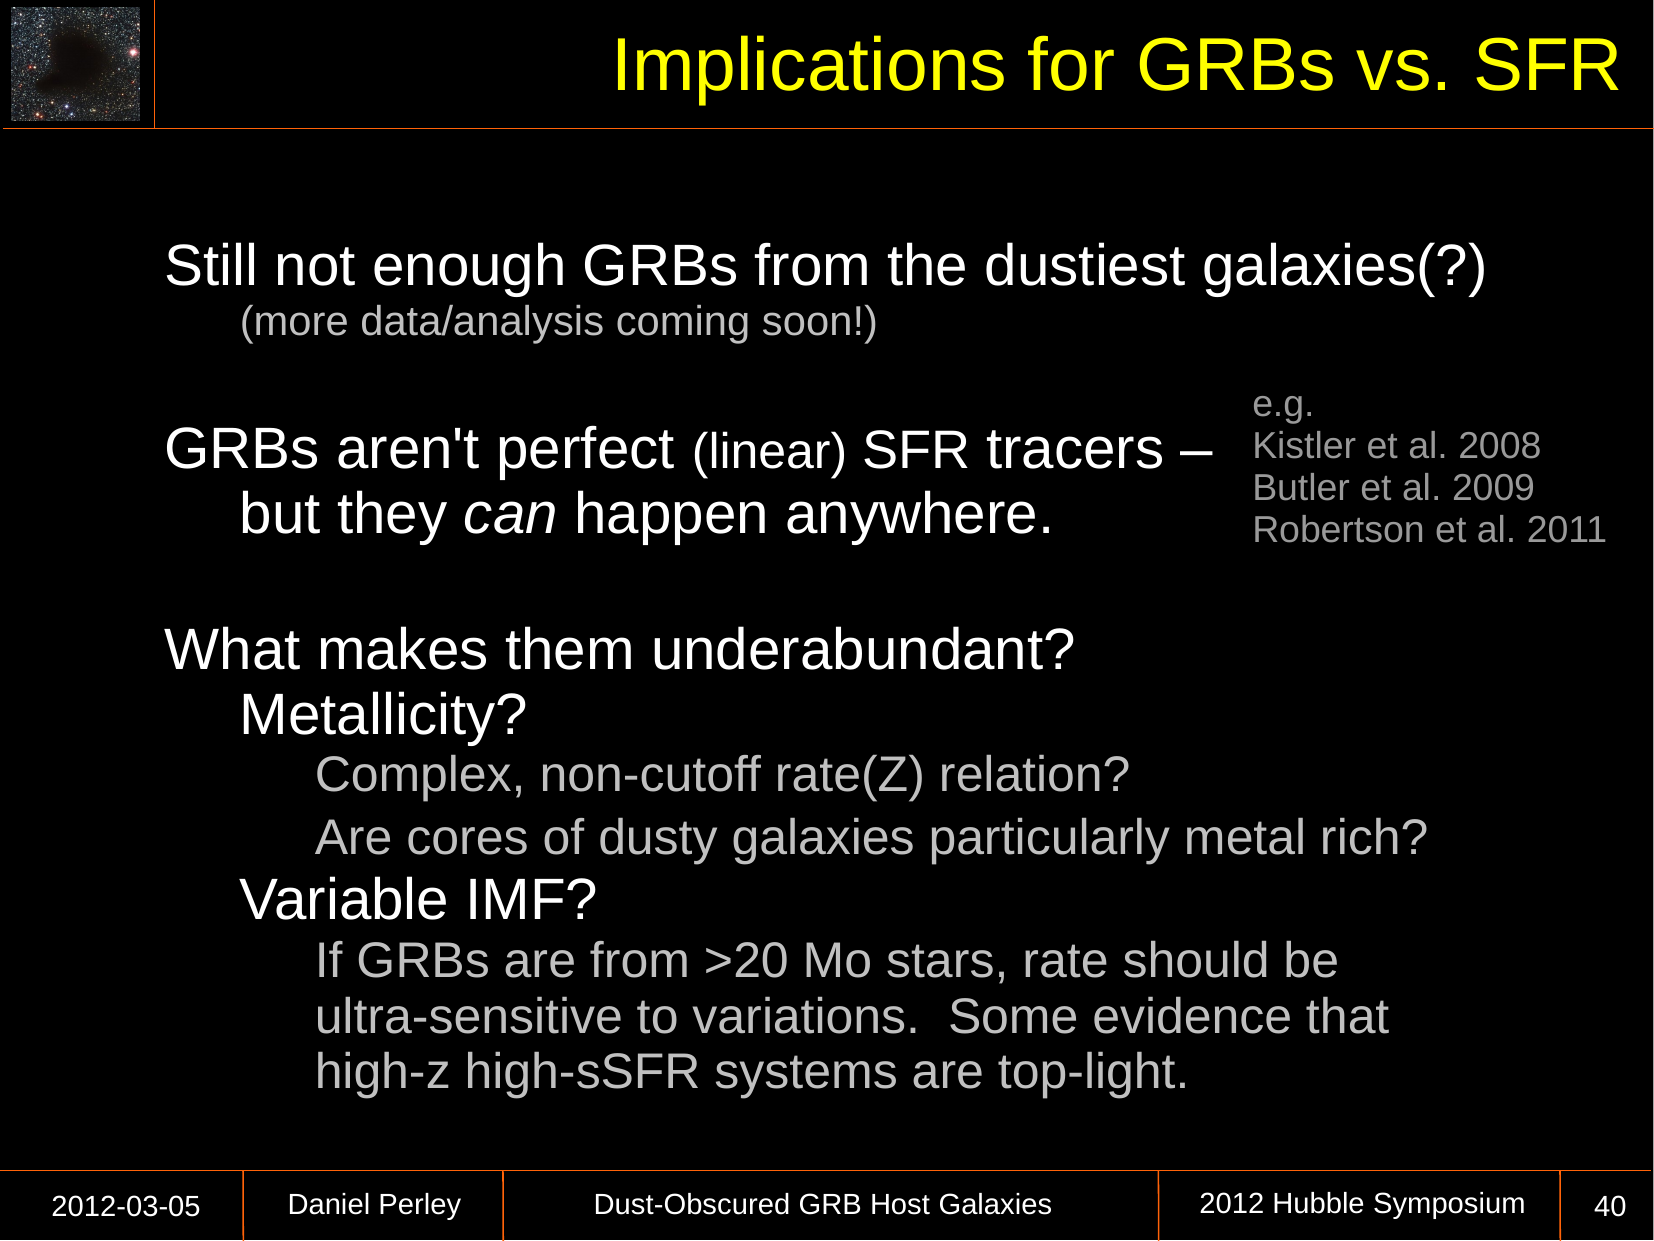

# Implications for GRBs vs. SFR
Still not enough GRBs from the dustiest galaxies(?)
	(more data/analysis coming soon!)
e.g.
Kistler et al. 2008
Butler et al. 2009
Robertson et al. 2011
GRBs aren't perfect (linear) SFR tracers –
	but they can happen anywhere.
What makes them underabundant?
	Metallicity?
		Complex, non-cutoff rate(Z) relation?
		Are cores of dusty galaxies particularly metal rich?
	Variable IMF?
		If GRBs are from >20 Mo stars, rate should be
		ultra-sensitive to variations. Some evidence that
		high-z high-sSFR systems are top-light.
2012-03-05
40